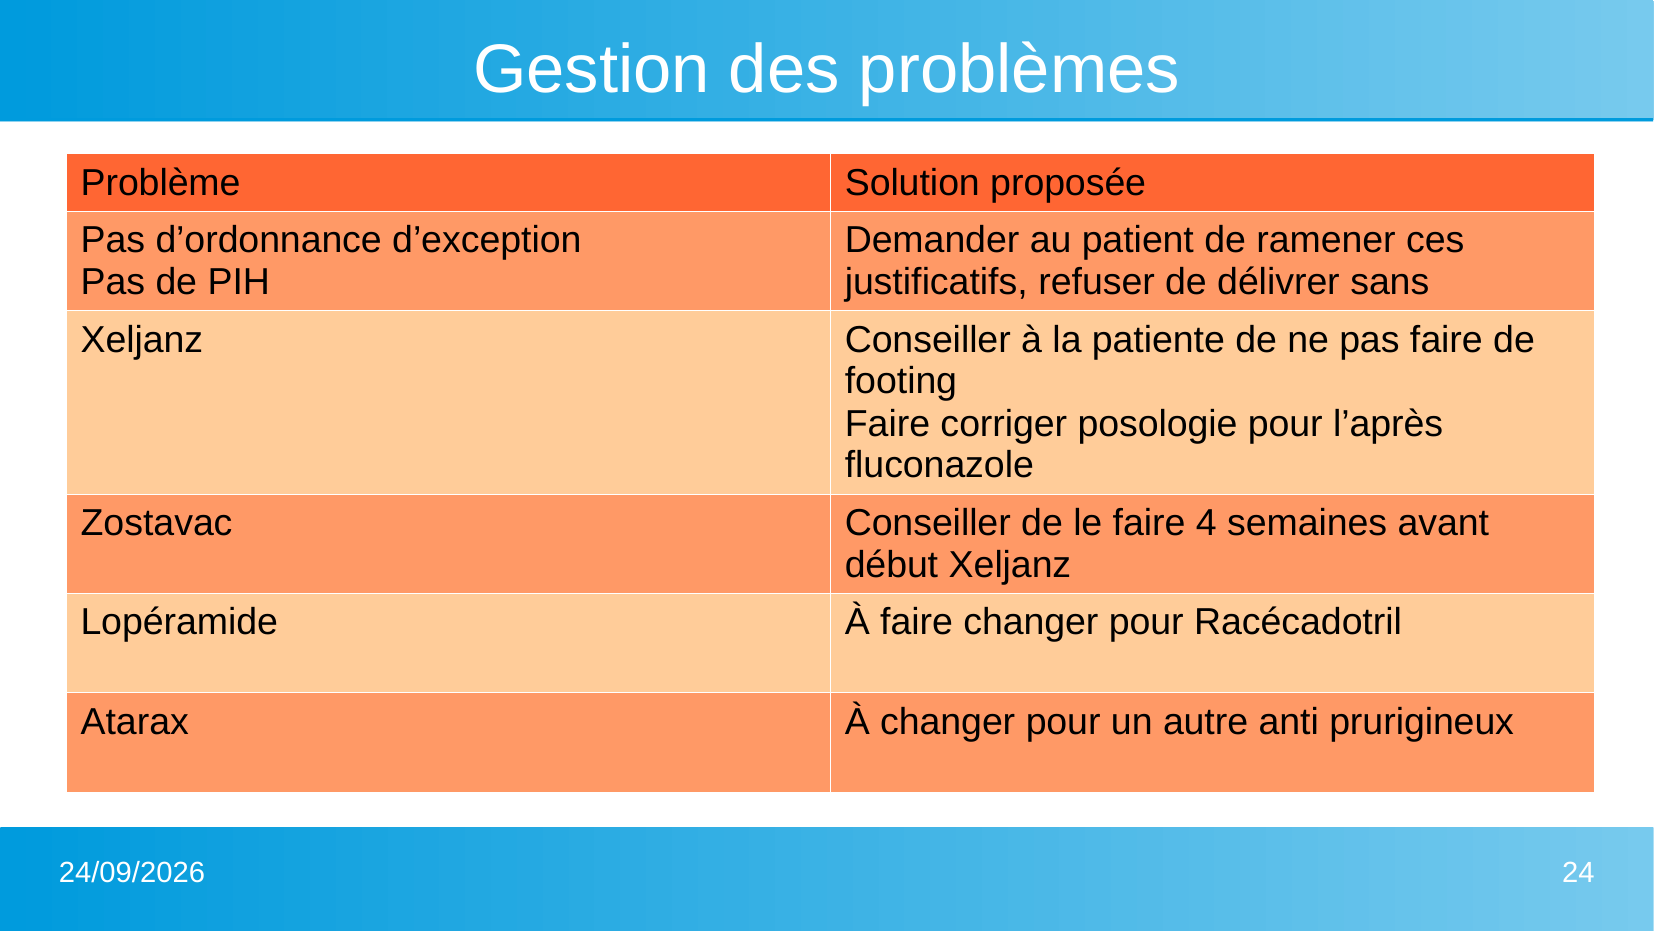

# Gestion des problèmes
| Problème | Solution proposée |
| --- | --- |
| Pas d’ordonnance d’exception Pas de PIH | Demander au patient de ramener ces justificatifs, refuser de délivrer sans |
| Xeljanz | Conseiller à la patiente de ne pas faire de footing Faire corriger posologie pour l’après fluconazole |
| Zostavac | Conseiller de le faire 4 semaines avant début Xeljanz |
| Lopéramide | À faire changer pour Racécadotril |
| Atarax | À changer pour un autre anti prurigineux |
24